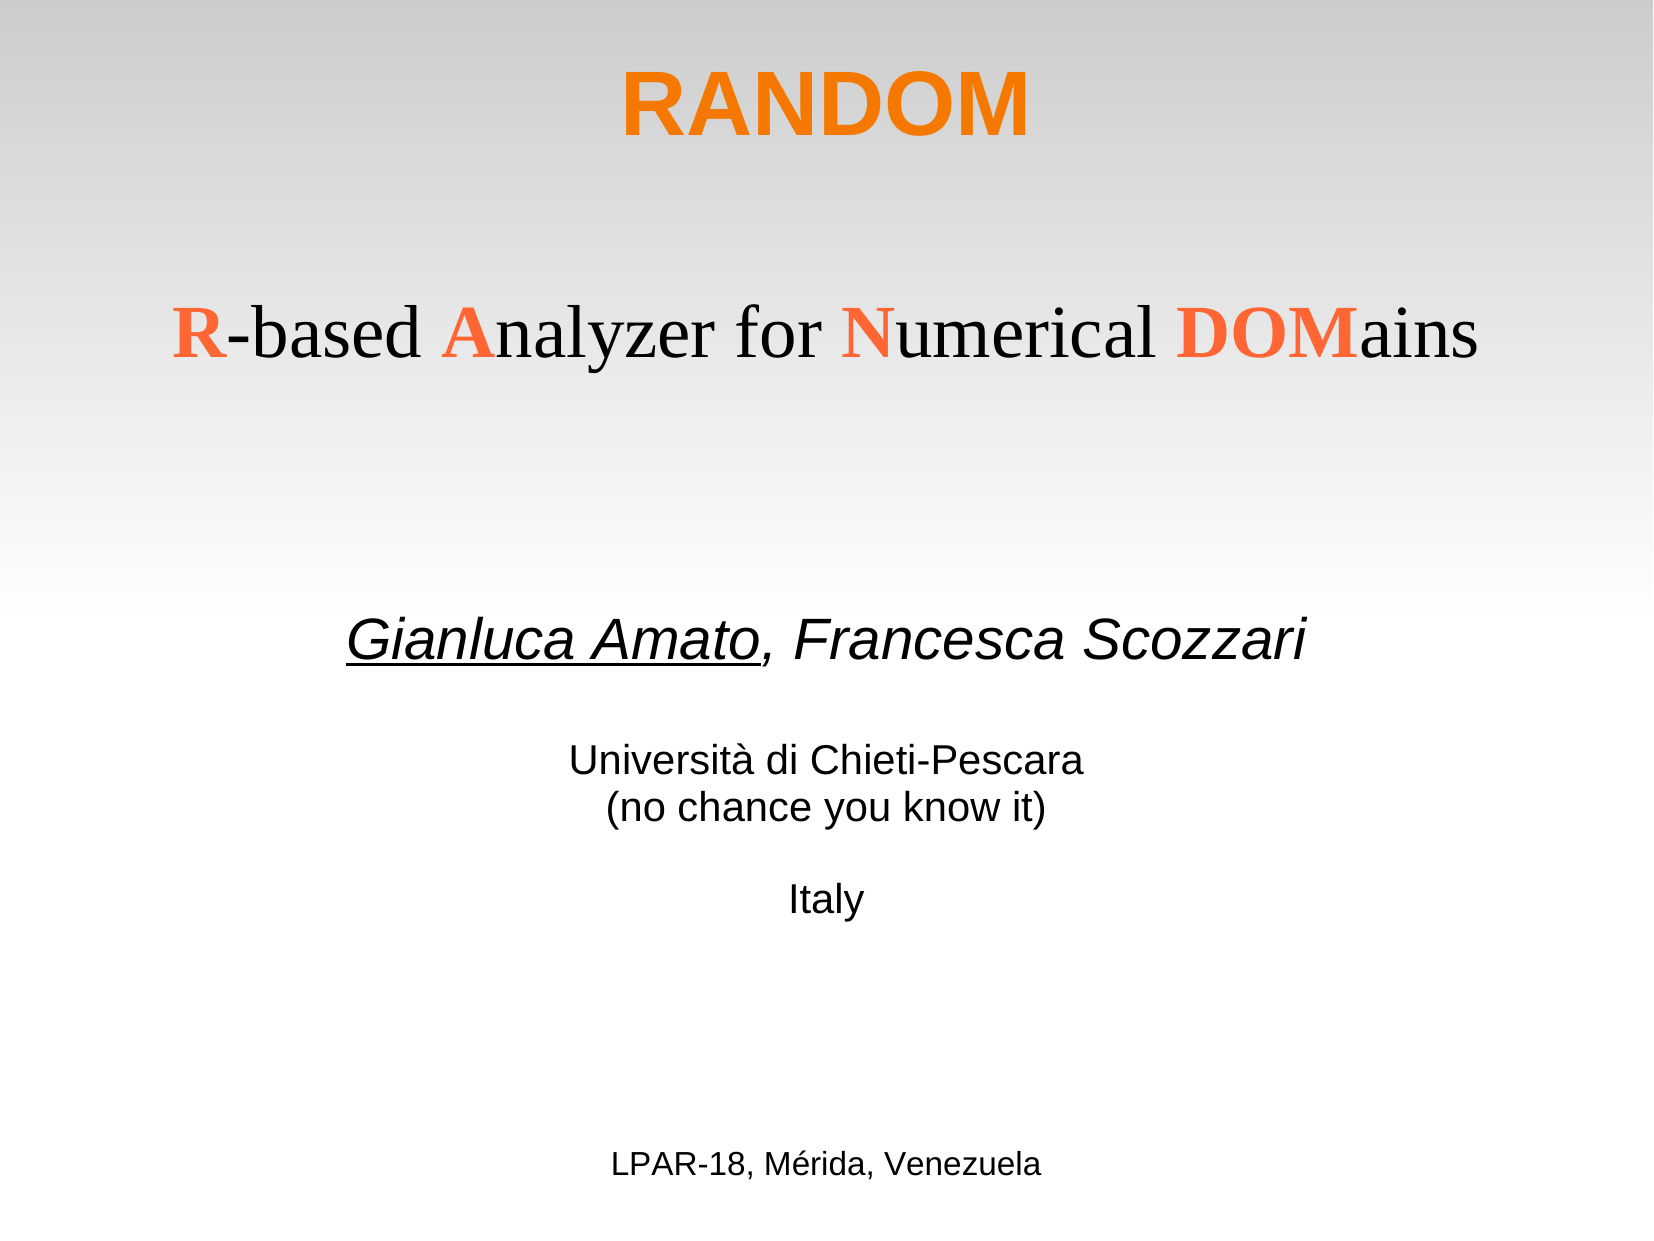

# RANDOM
R-based Analyzer for Numerical DOMains
Gianluca Amato, Francesca Scozzari
Università di Chieti-Pescara
(no chance you know it)
Italy
LPAR-18, Mérida, Venezuela